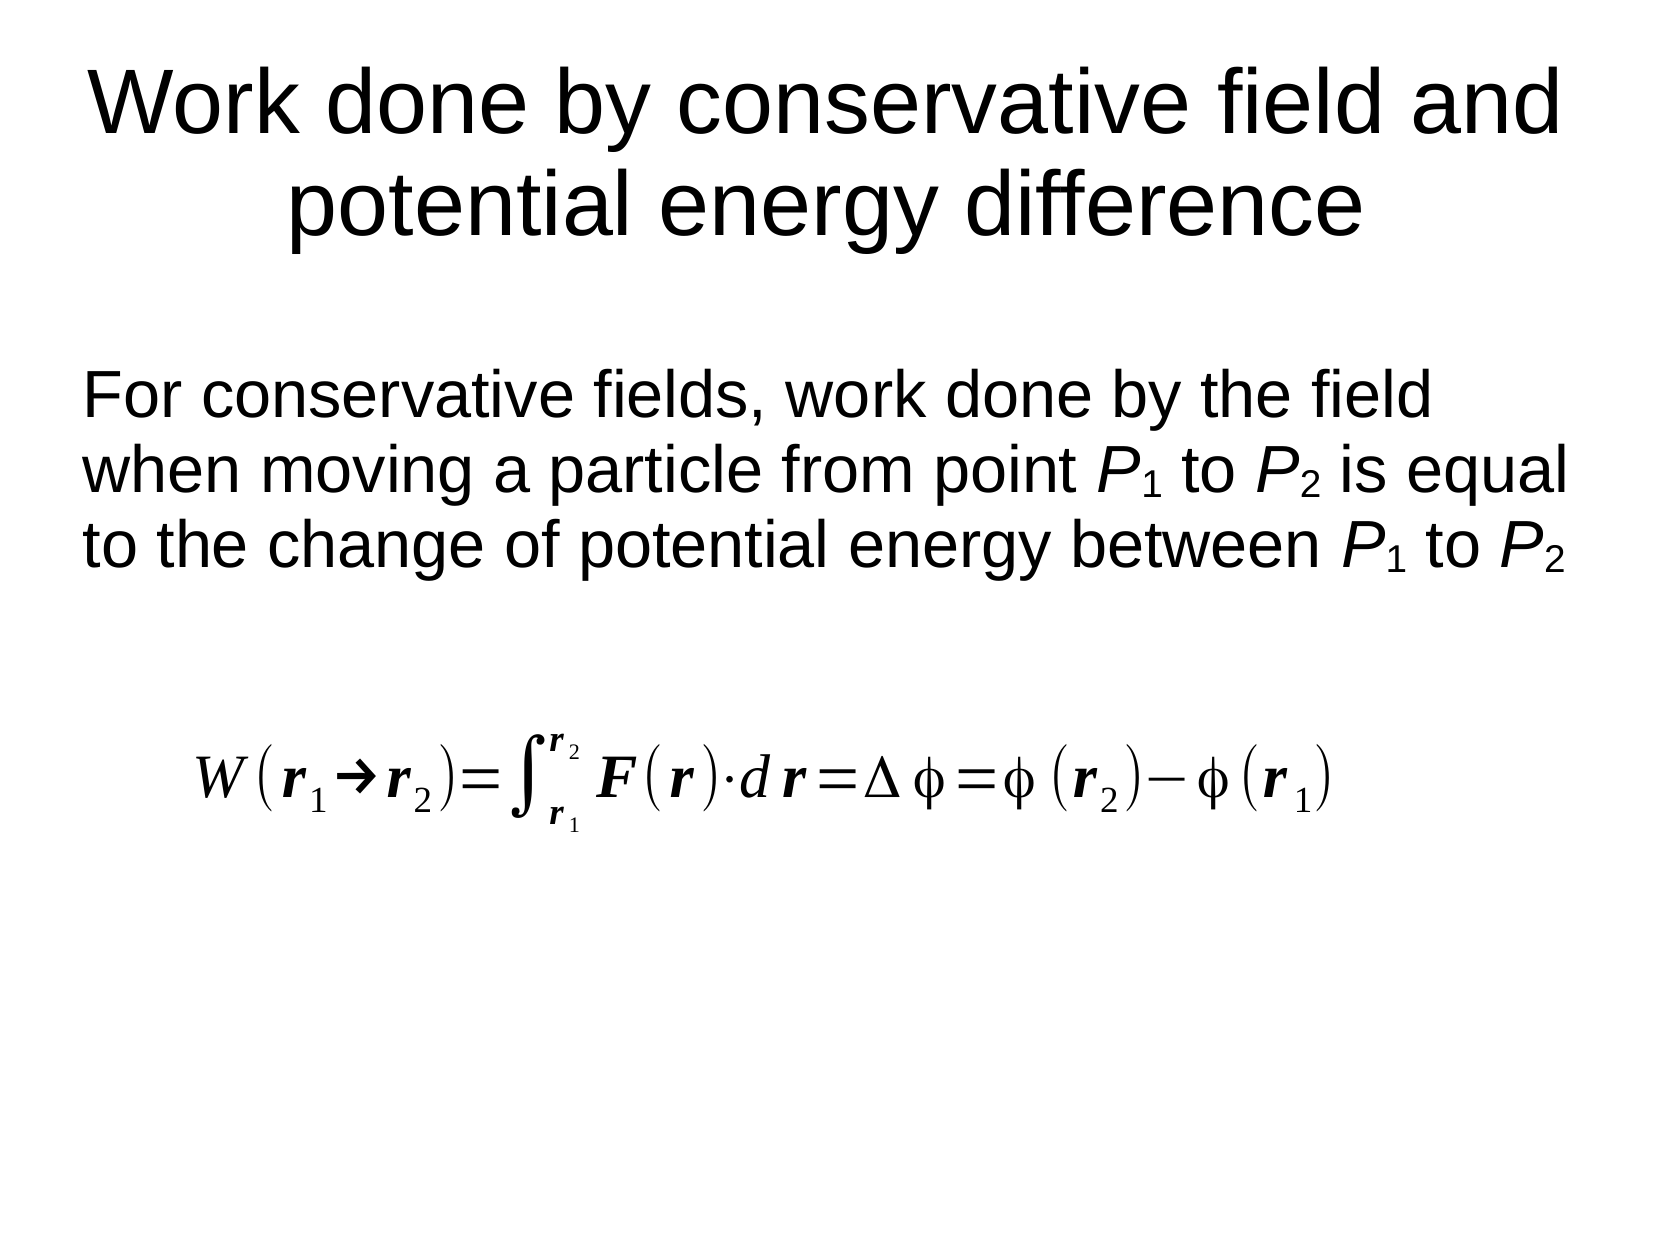

# Work done by conservative field and potential energy difference
For conservative fields, work done by the field when moving a particle from point P1 to P2 is equal to the change of potential energy between P1 to P2